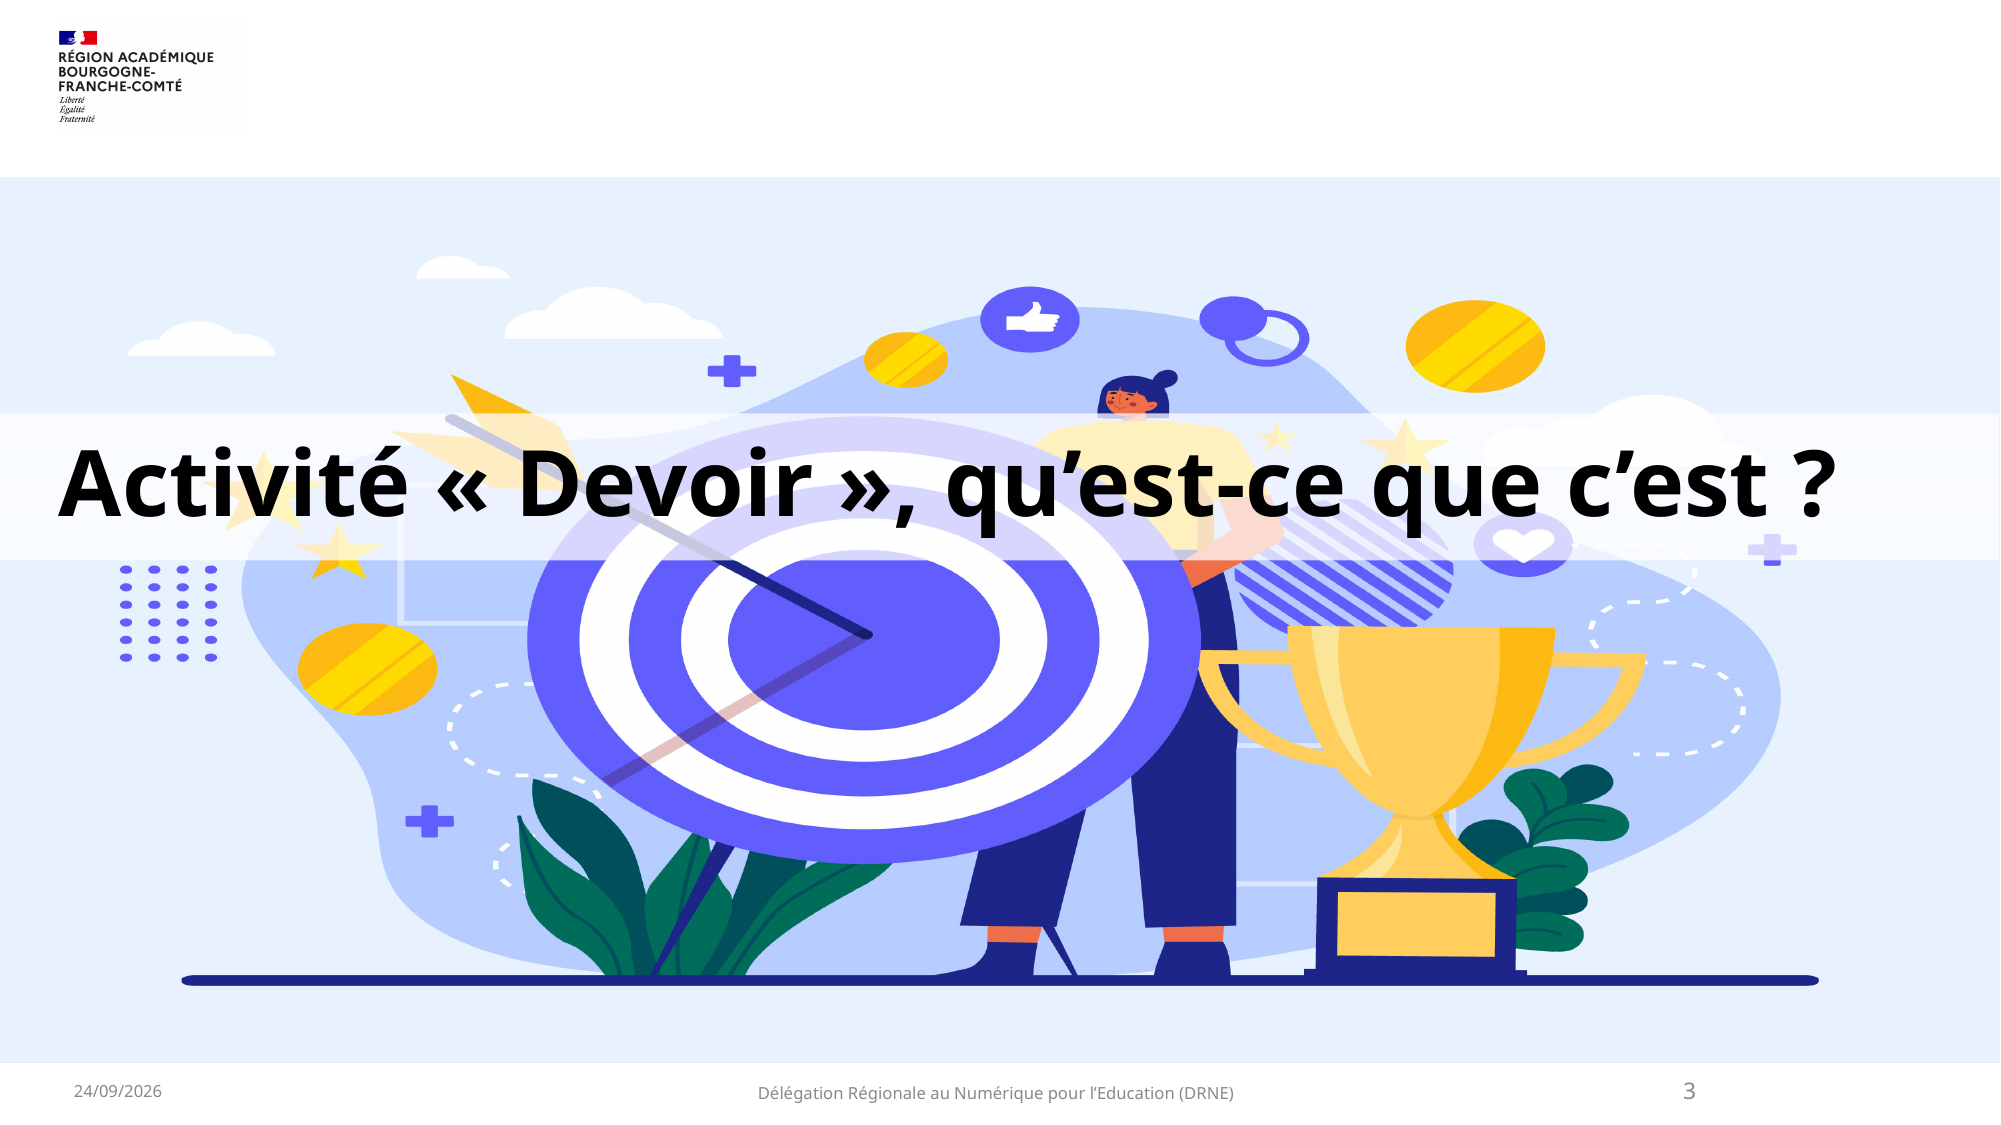

# Activité « Devoir », qu’est-ce que c’est ?
Délégation Régionale au Numérique pour l’Education (DRNE)